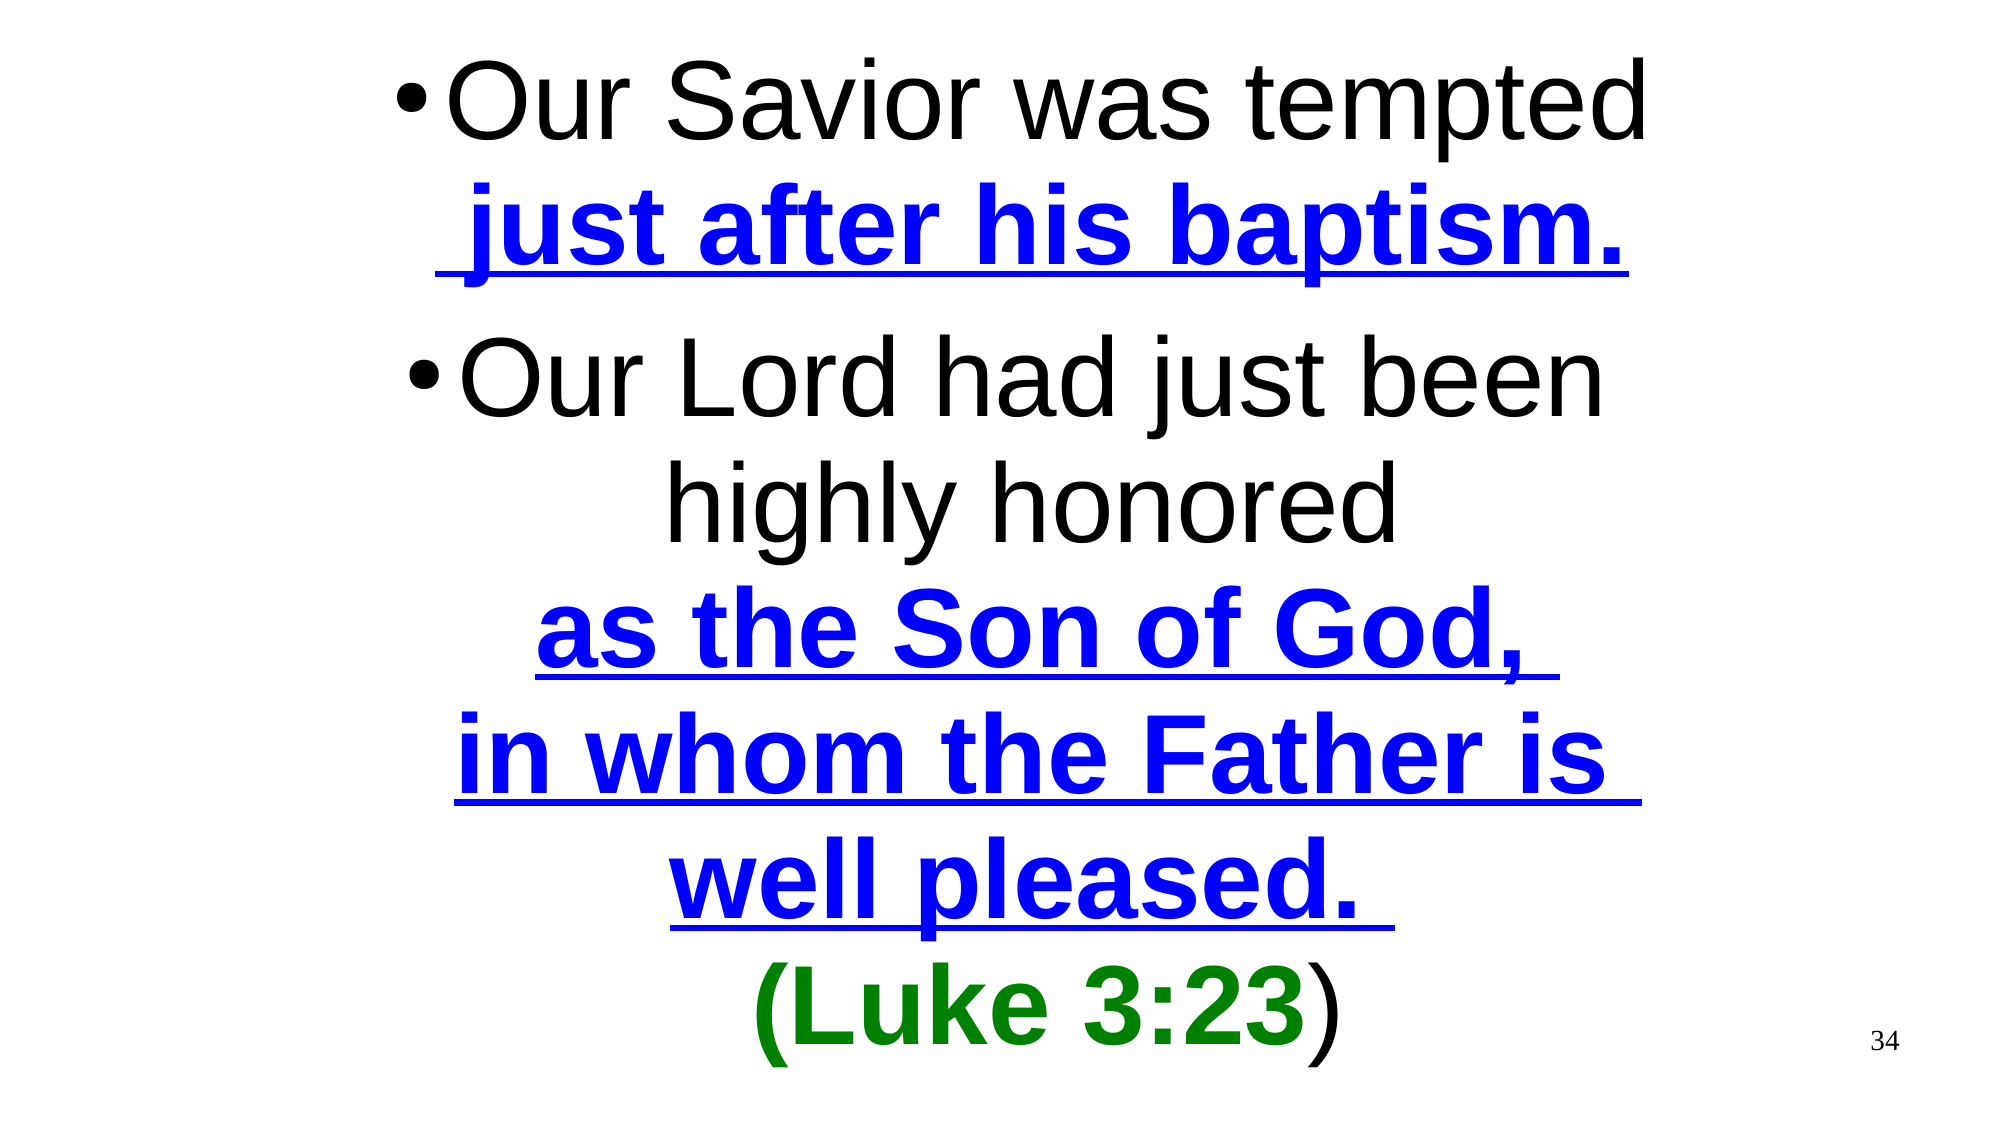

# Our Savior was tempted just after his baptism.
Our Lord had just been
highly honored
as the Son of God,
in whom the Father is
well pleased.
(Luke 3:23)
34